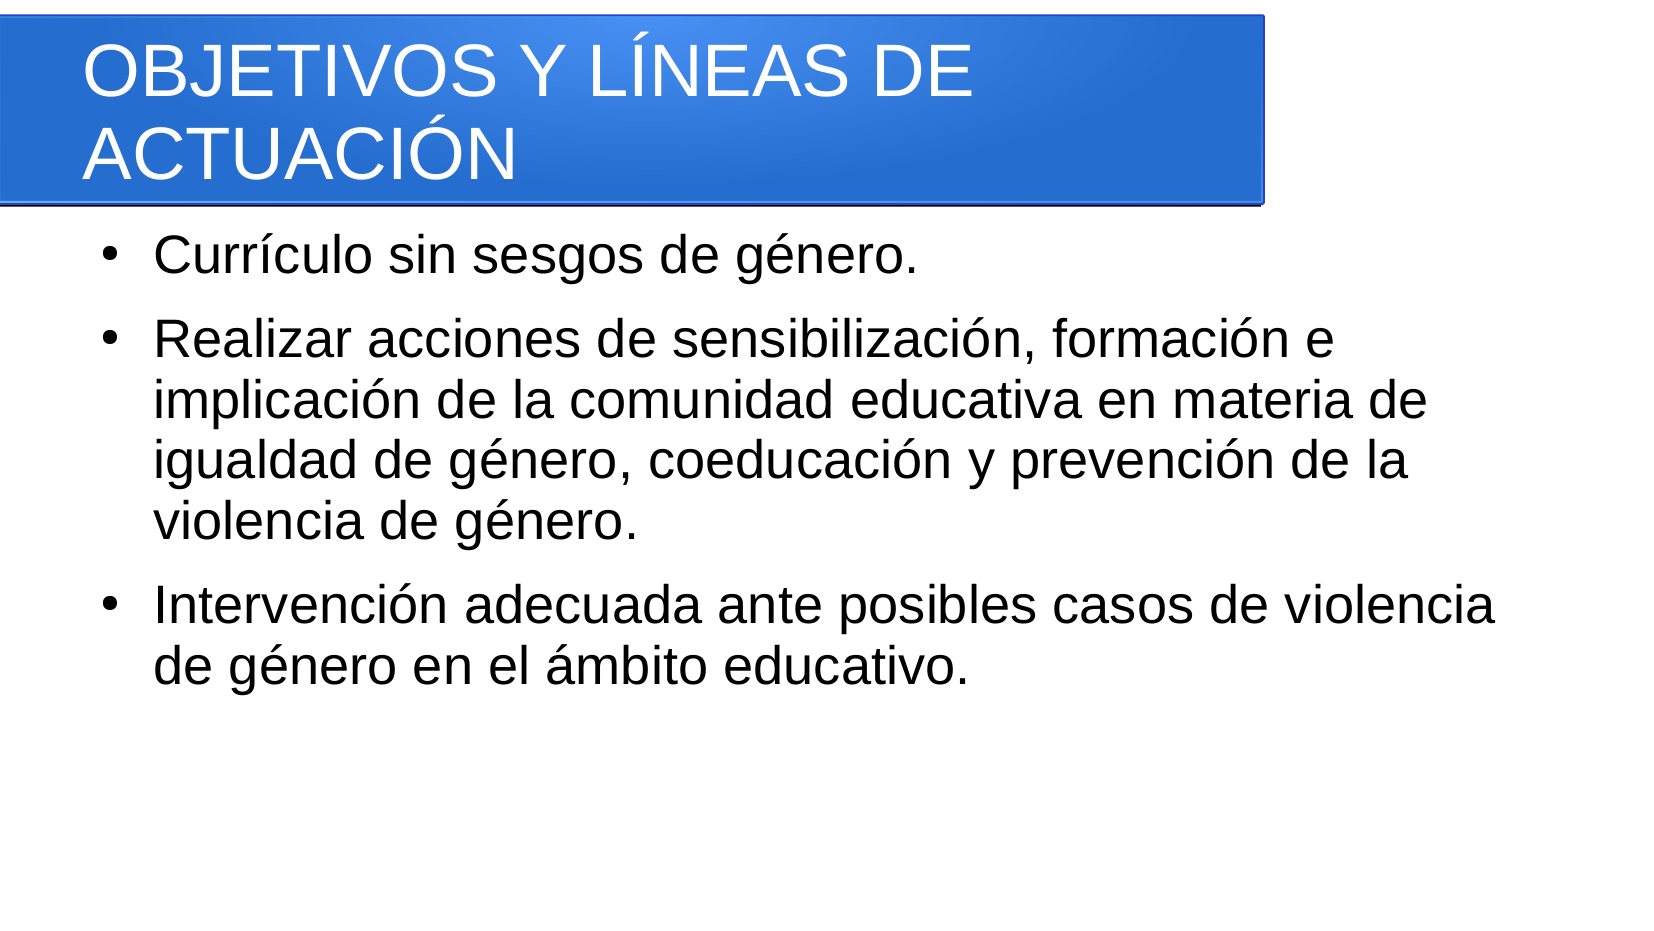

# OBJETIVOS Y LÍNEAS DE ACTUACIÓN
Currículo sin sesgos de género.
Realizar acciones de sensibilización, formación e implicación de la comunidad educativa en materia de igualdad de género, coeducación y prevención de la violencia de género.
Intervención adecuada ante posibles casos de violencia de género en el ámbito educativo.